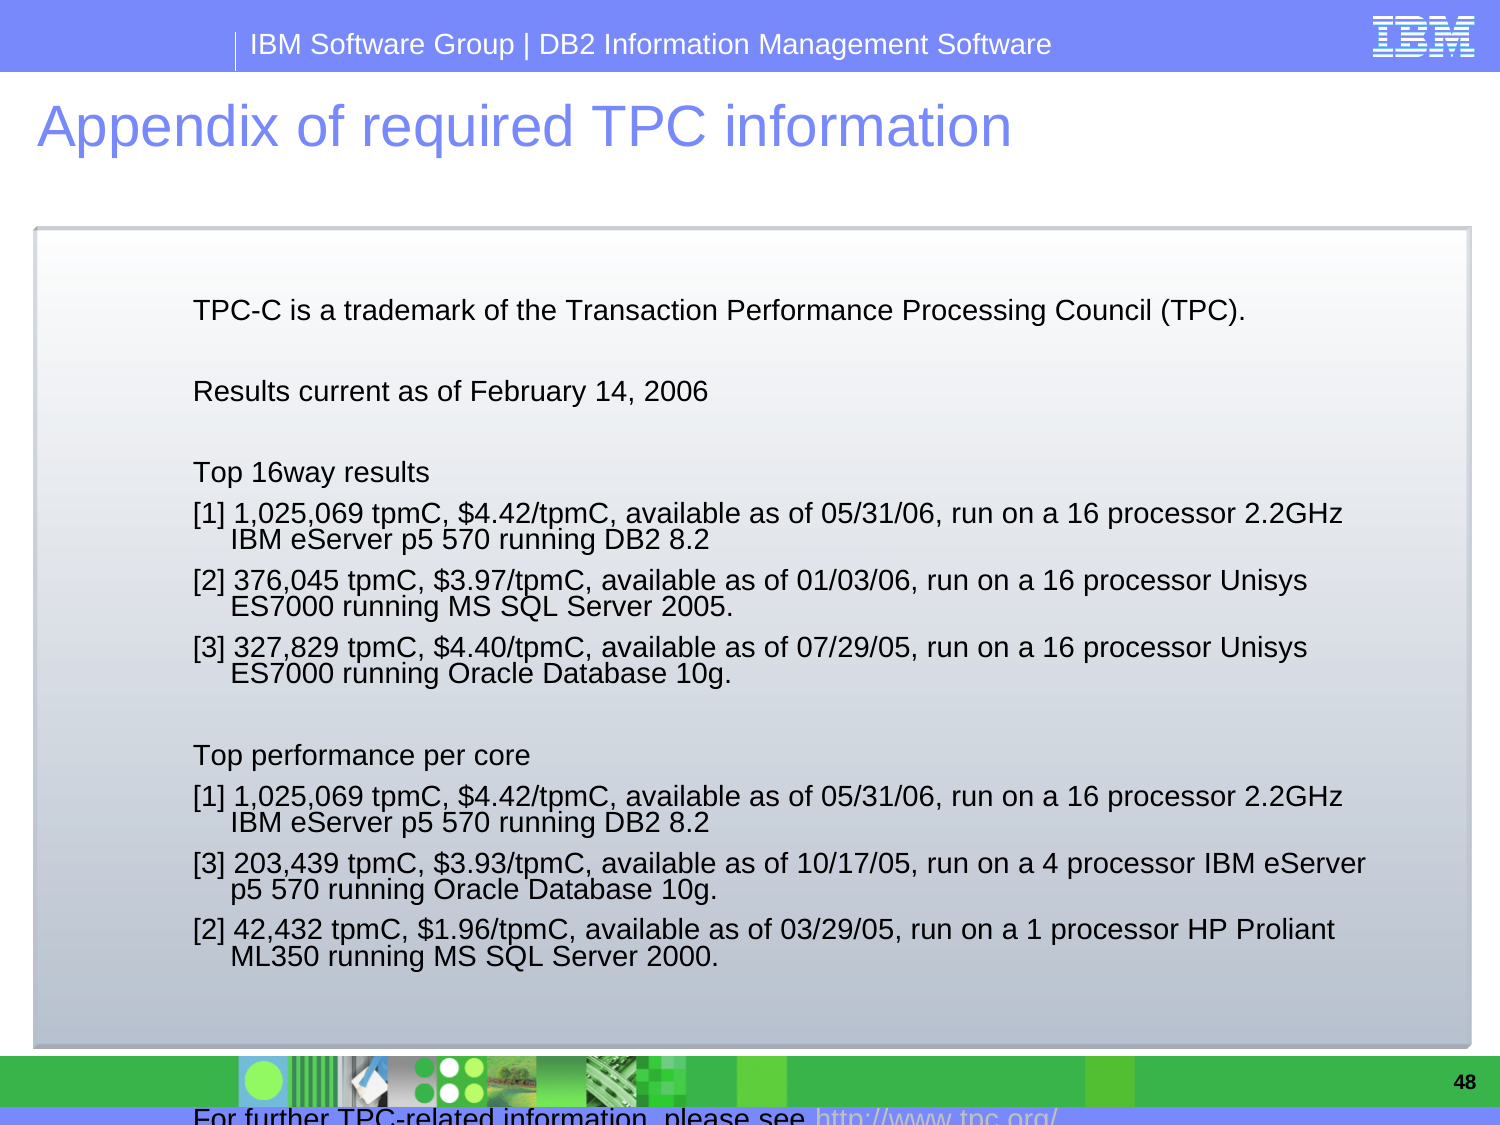

# Appendix of required TPC information
TPC-C is a trademark of the Transaction Performance Processing Council (TPC).
Results current as of February 14, 2006
Top 16way results
[1] 1,025,069 tpmC, $4.42/tpmC, available as of 05/31/06, run on a 16 processor 2.2GHz IBM eServer p5 570 running DB2 8.2
[2] 376,045 tpmC, $3.97/tpmC, available as of 01/03/06, run on a 16 processor Unisys ES7000 running MS SQL Server 2005.
[3] 327,829 tpmC, $4.40/tpmC, available as of 07/29/05, run on a 16 processor Unisys ES7000 running Oracle Database 10g.
Top performance per core
[1] 1,025,069 tpmC, $4.42/tpmC, available as of 05/31/06, run on a 16 processor 2.2GHz IBM eServer p5 570 running DB2 8.2
[3] 203,439 tpmC, $3.93/tpmC, available as of 10/17/05, run on a 4 processor IBM eServer p5 570 running Oracle Database 10g.
[2] 42,432 tpmC, $1.96/tpmC, available as of 03/29/05, run on a 1 processor HP Proliant ML350 running MS SQL Server 2000.
For further TPC-related information, please see http://www.tpc.org/.
48